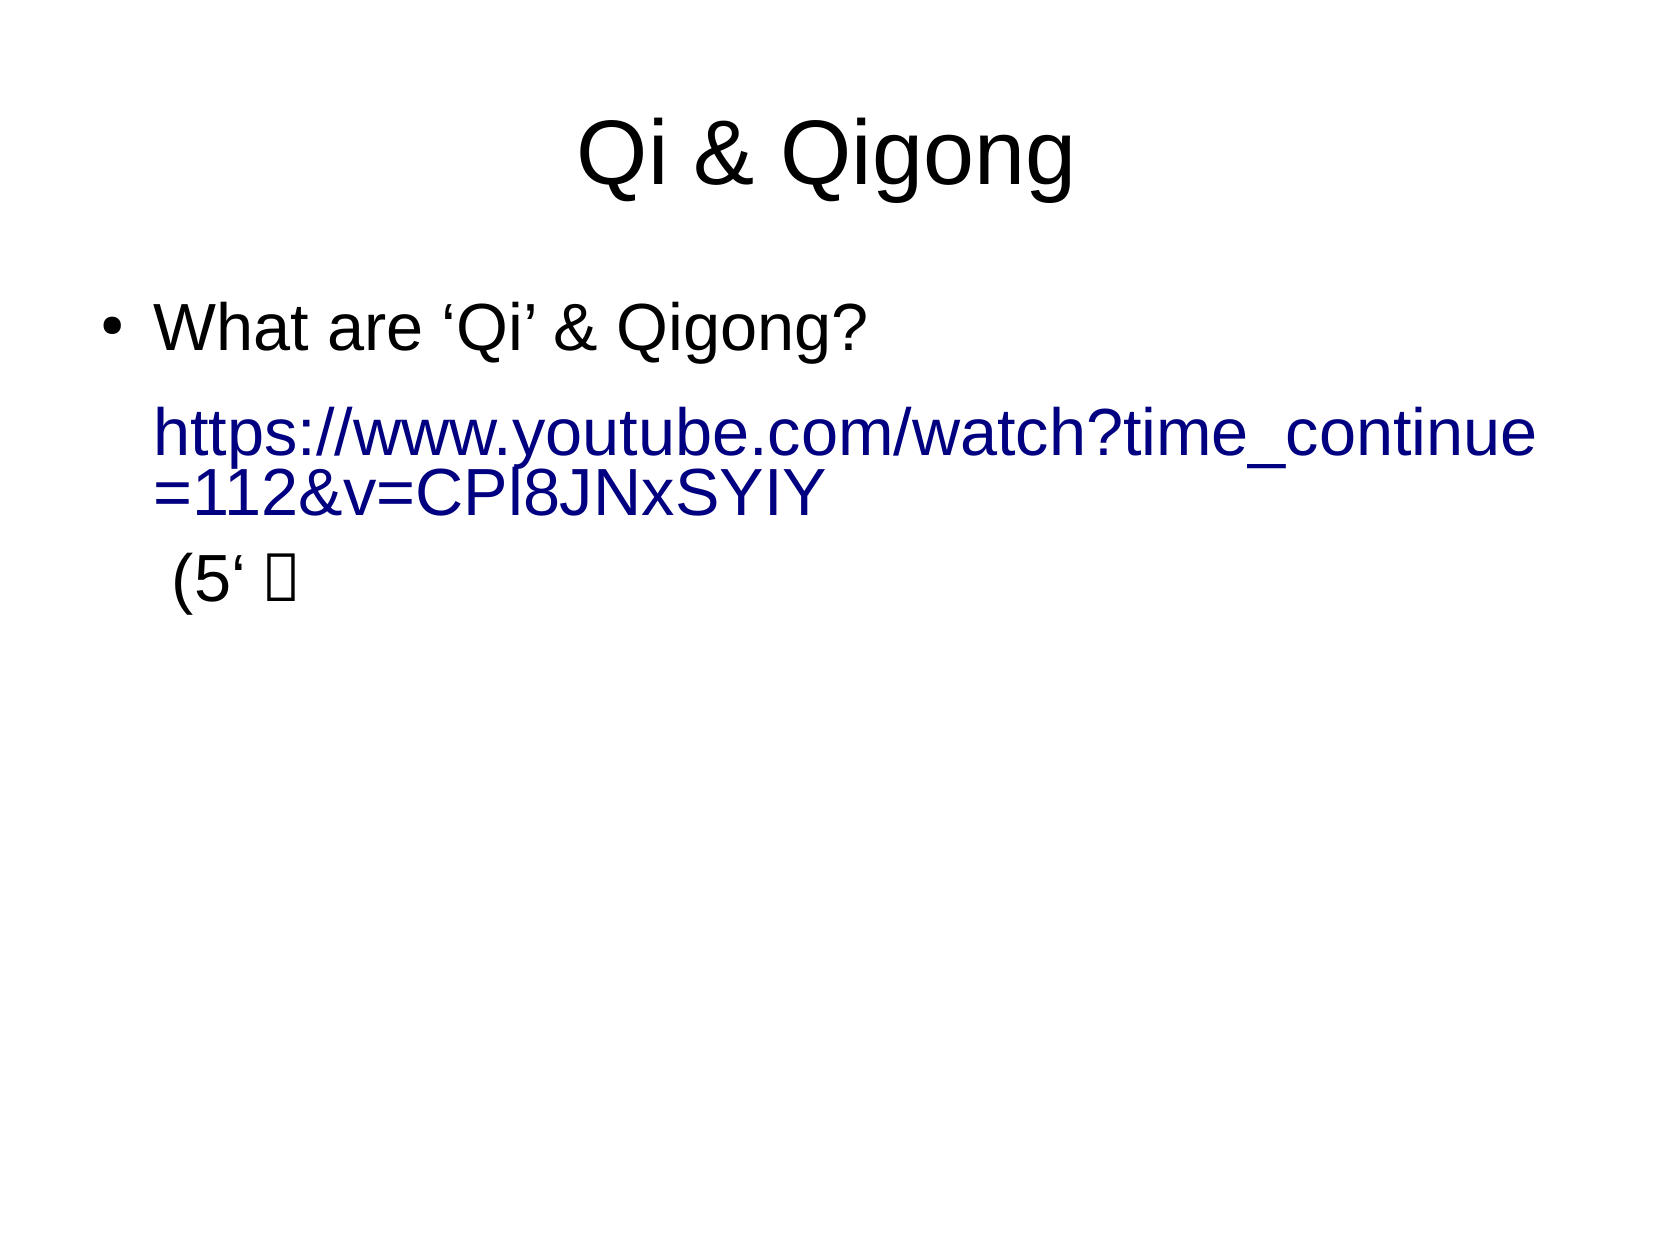

# Qi & Qigong
What are ‘Qi’ & Qigong?
https://www.youtube.com/watch?time_continue=112&v=CPl8JNxSYIY (5‘）